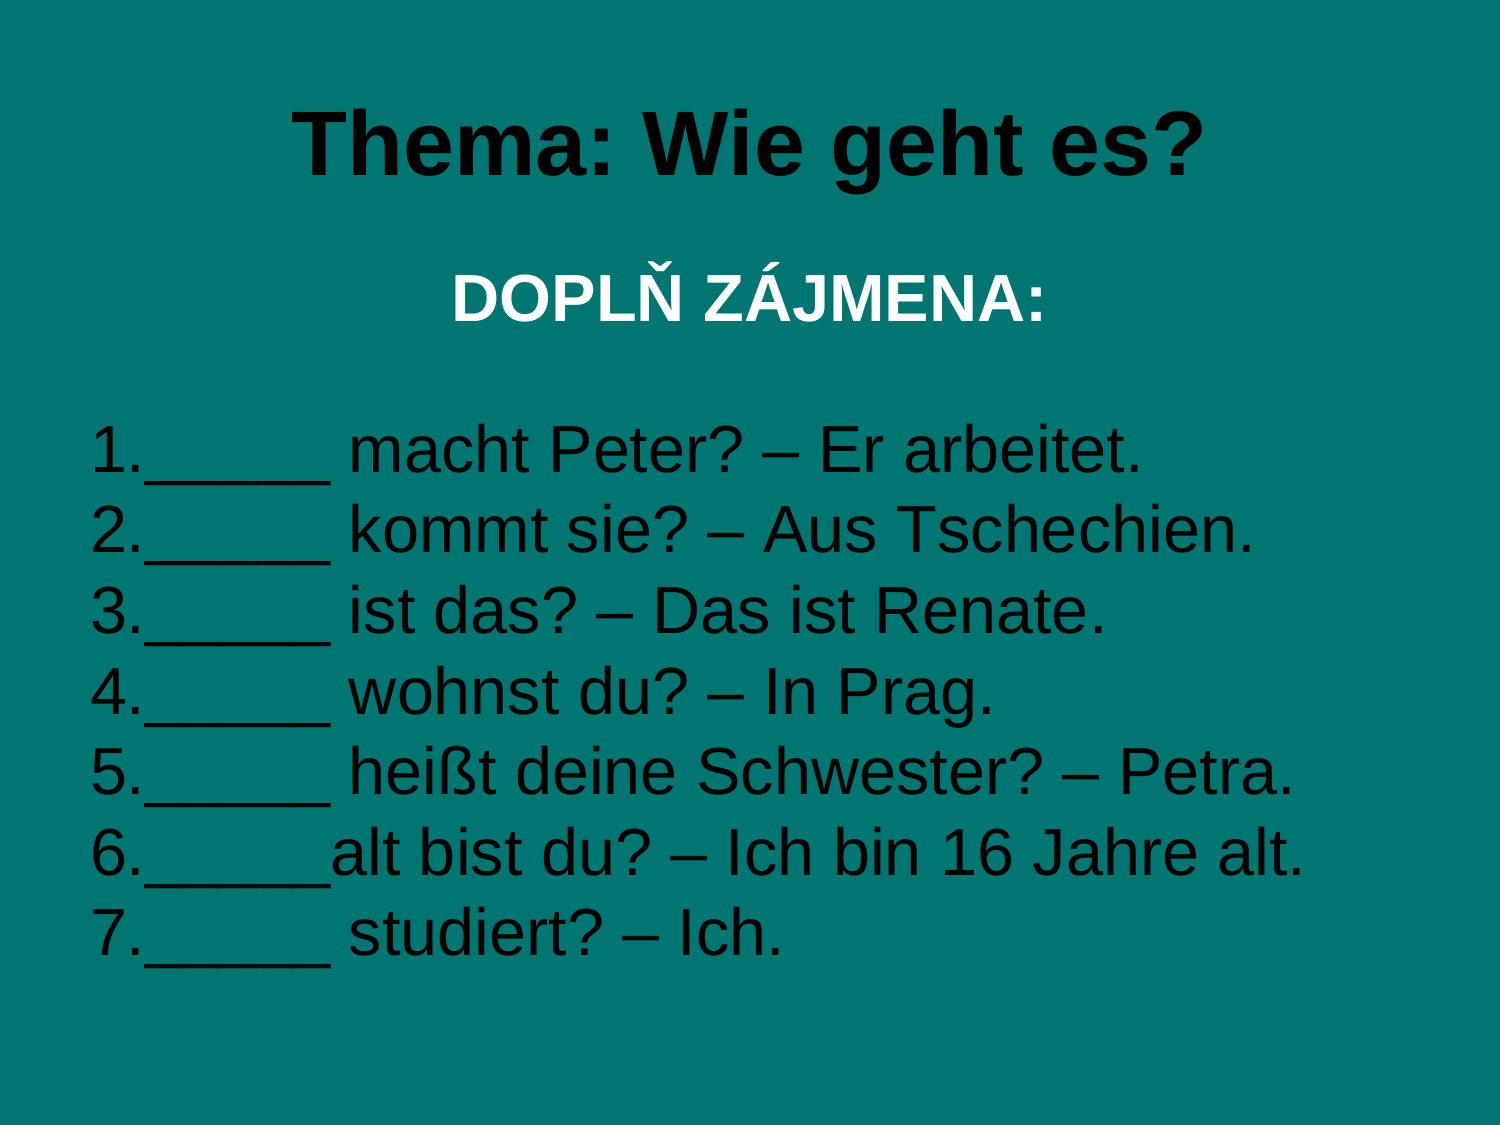

# Thema: Wie geht es?
DOPLŇ ZÁJMENA:
1._____ macht Peter? – Er arbeitet.
2._____ kommt sie? – Aus Tschechien.
3._____ ist das? – Das ist Renate.
4._____ wohnst du? – In Prag.
5._____ heißt deine Schwester? – Petra.
6._____alt bist du? – Ich bin 16 Jahre alt.
7._____ studiert? – Ich.